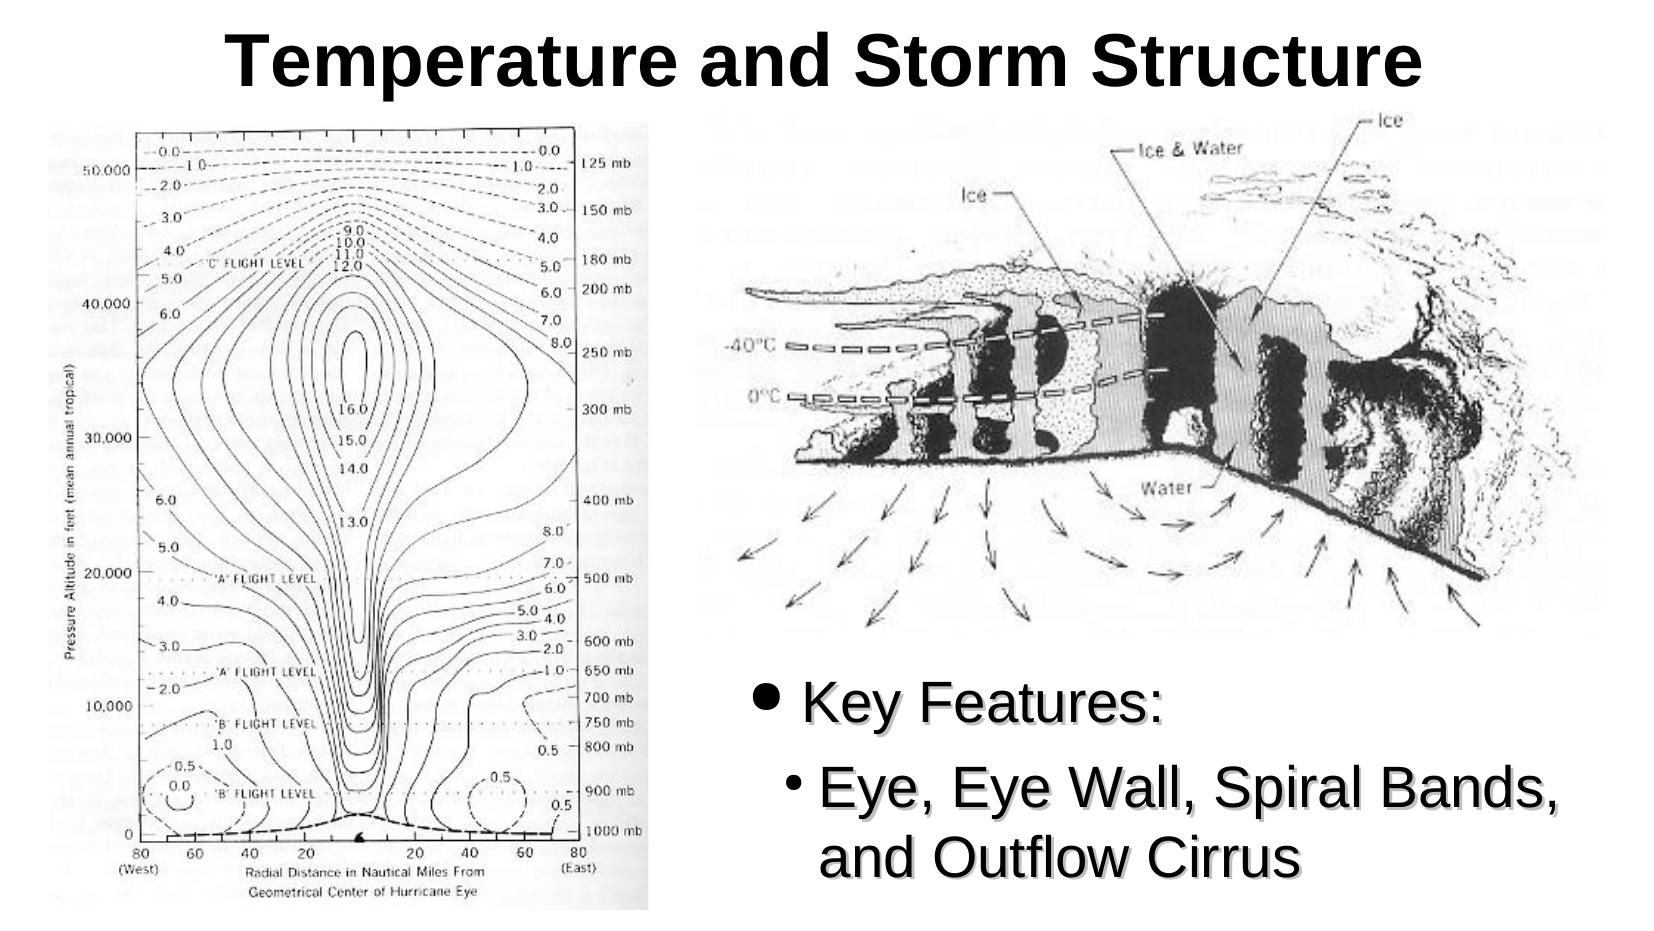

# Temperature and Storm Structure
 Key Features:
Eye, Eye Wall, Spiral Bands, and Outflow Cirrus